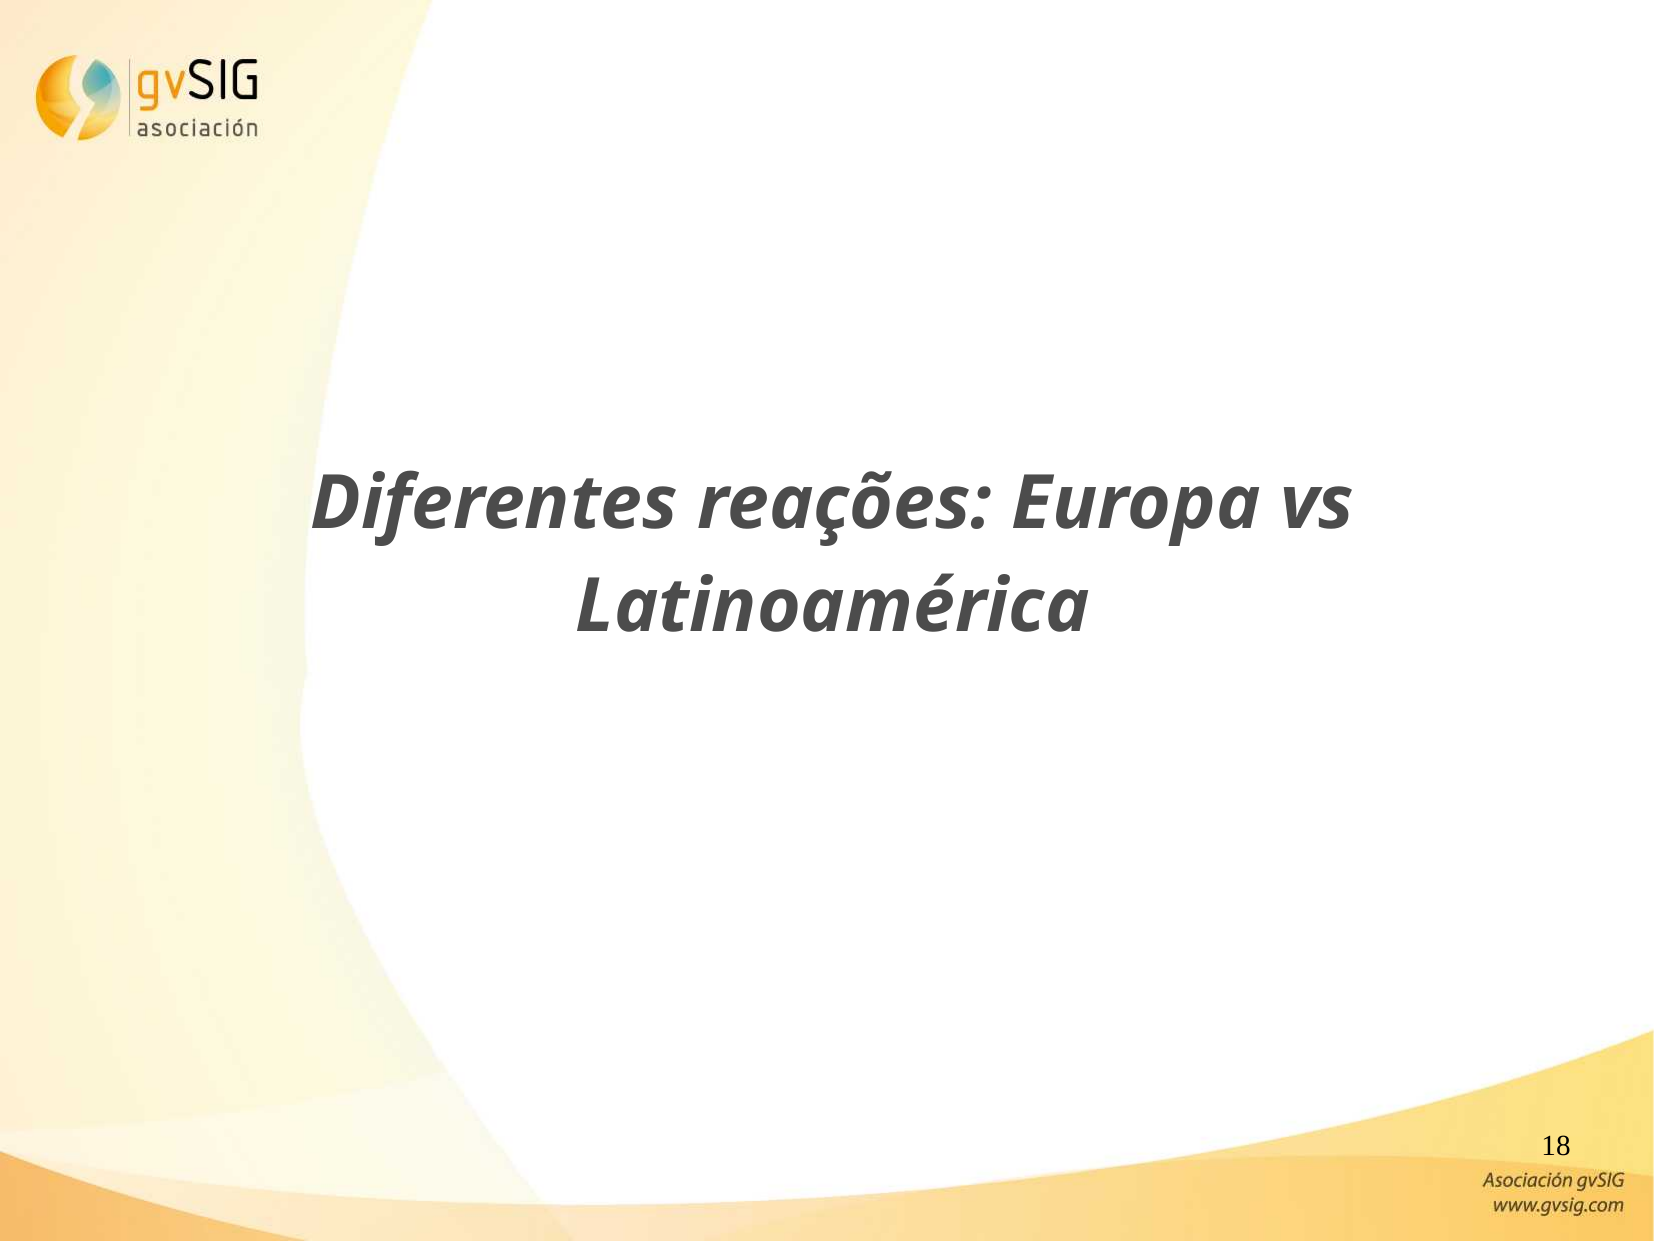

# Diferentes reações: Europa vs Latinoamérica
18